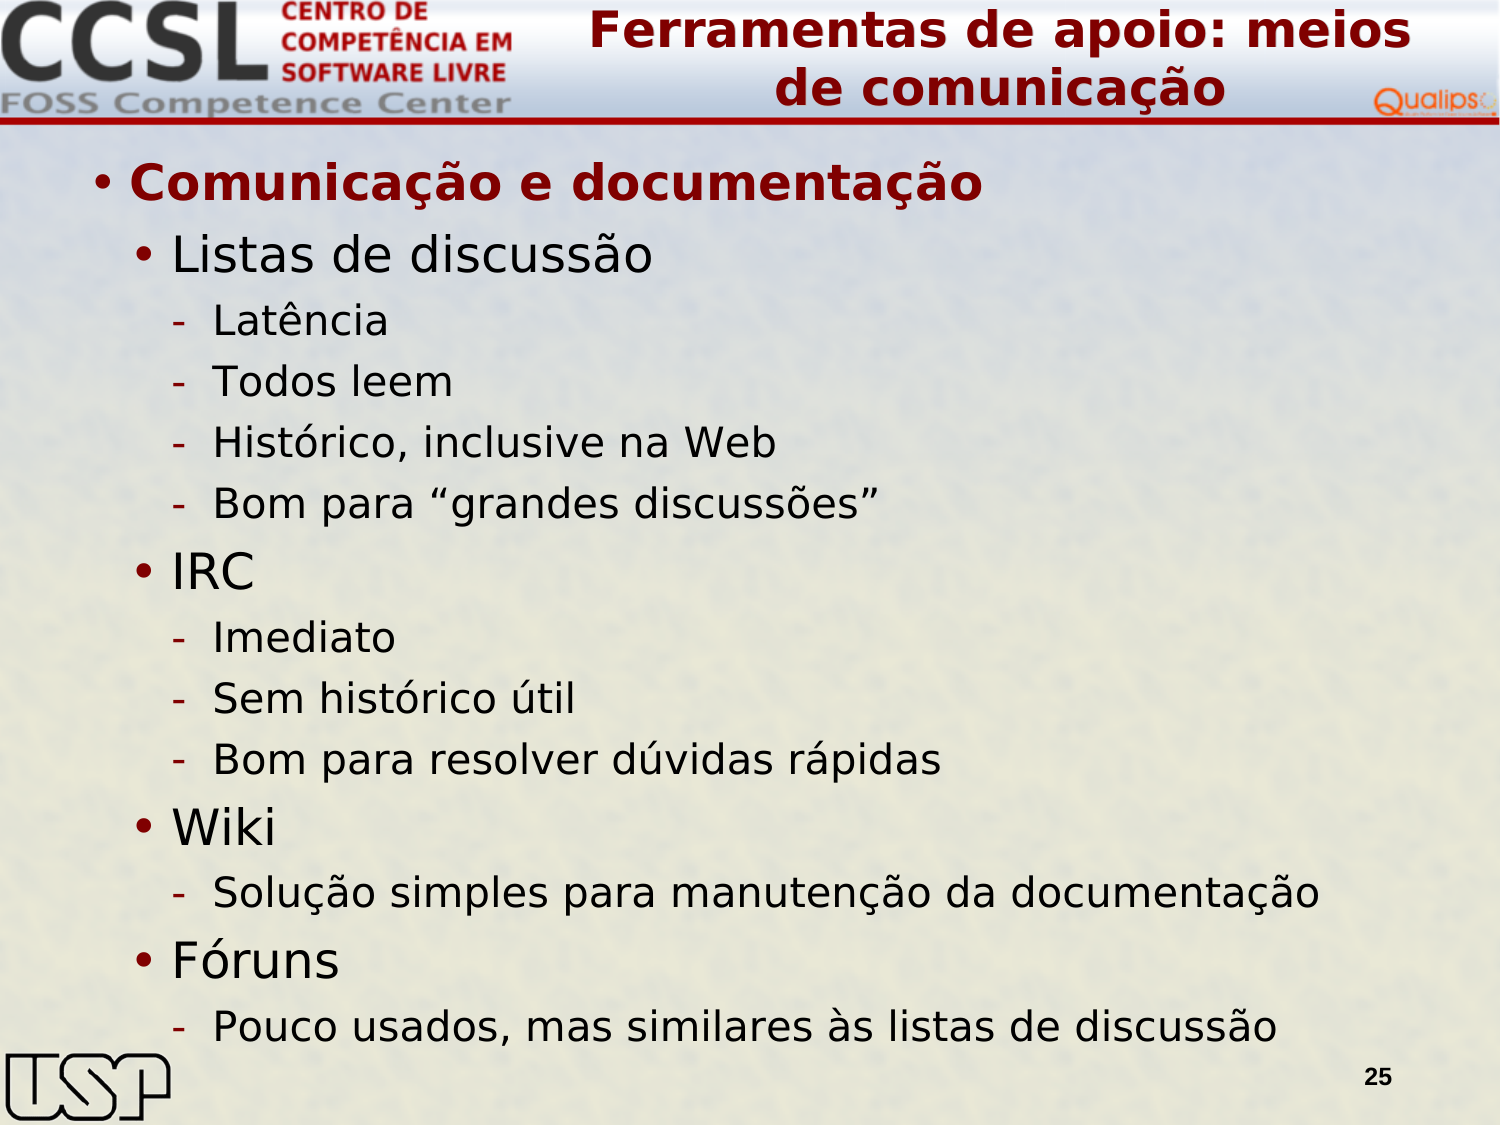

# Ferramentas de apoio: meios de comunicação
Comunicação e documentação
Listas de discussão
Latência
Todos leem
Histórico, inclusive na Web
Bom para “grandes discussões”
IRC
Imediato
Sem histórico útil
Bom para resolver dúvidas rápidas
Wiki
Solução simples para manutenção da documentação
Fóruns
Pouco usados, mas similares às listas de discussão